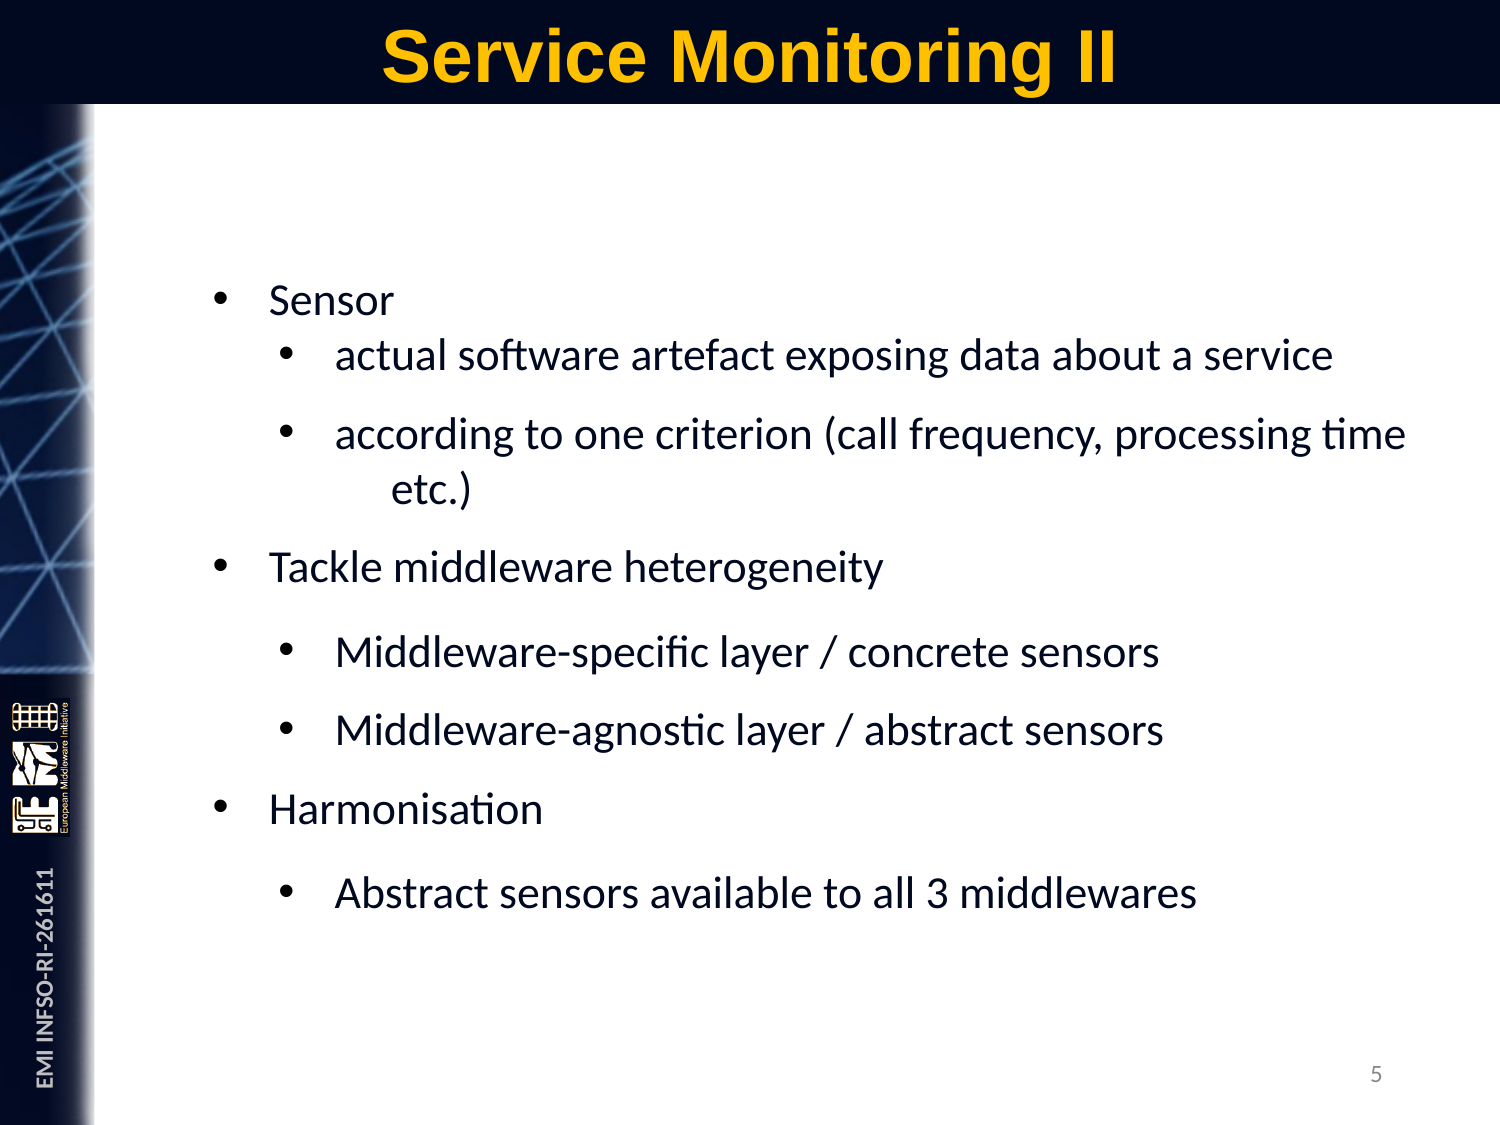

Service Monitoring II
# Sensor
actual software artefact exposing data about a service
according to one criterion (call frequency, processing time etc.)
Tackle middleware heterogeneity
Middleware-specific layer / concrete sensors
Middleware-agnostic layer / abstract sensors
Harmonisation
Abstract sensors available to all 3 middlewares